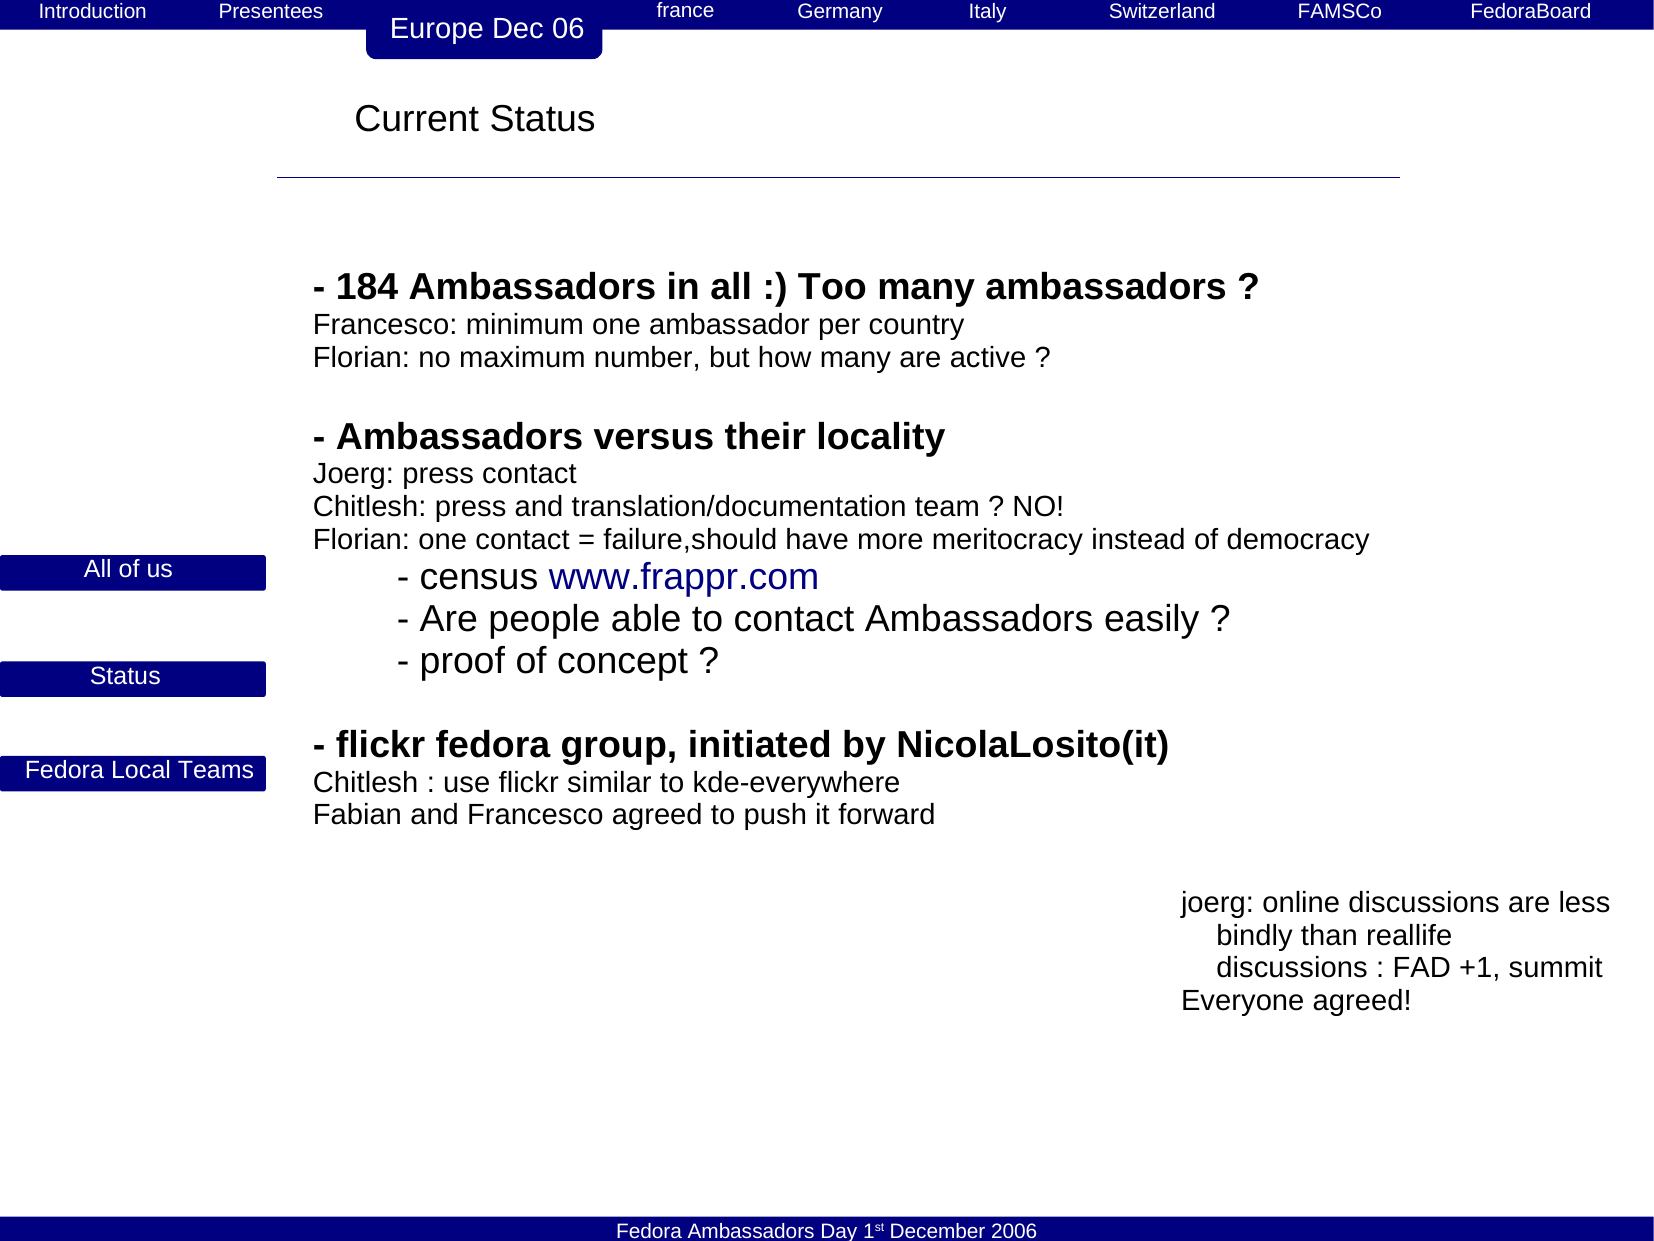

Europe Dec 06
Current Status
- 184 Ambassadors in all :) Too many ambassadors ?
Francesco: minimum one ambassador per country
Florian: no maximum number, but how many are active ?
- Ambassadors versus their locality
Joerg: press contact
Chitlesh: press and translation/documentation team ? NO!
Florian: one contact = failure,should have more meritocracy instead of democracy
 - census www.frappr.com
 - Are people able to contact Ambassadors easily ?
 - proof of concept ?
- flickr fedora group, initiated by NicolaLosito(it)
Chitlesh : use flickr similar to kde-everywhere
Fabian and Francesco agreed to push it forward
All of us
Status
Fedora Local Teams
joerg: online discussions are less bindly than reallife discussions : FAD +1, summit
Everyone agreed!